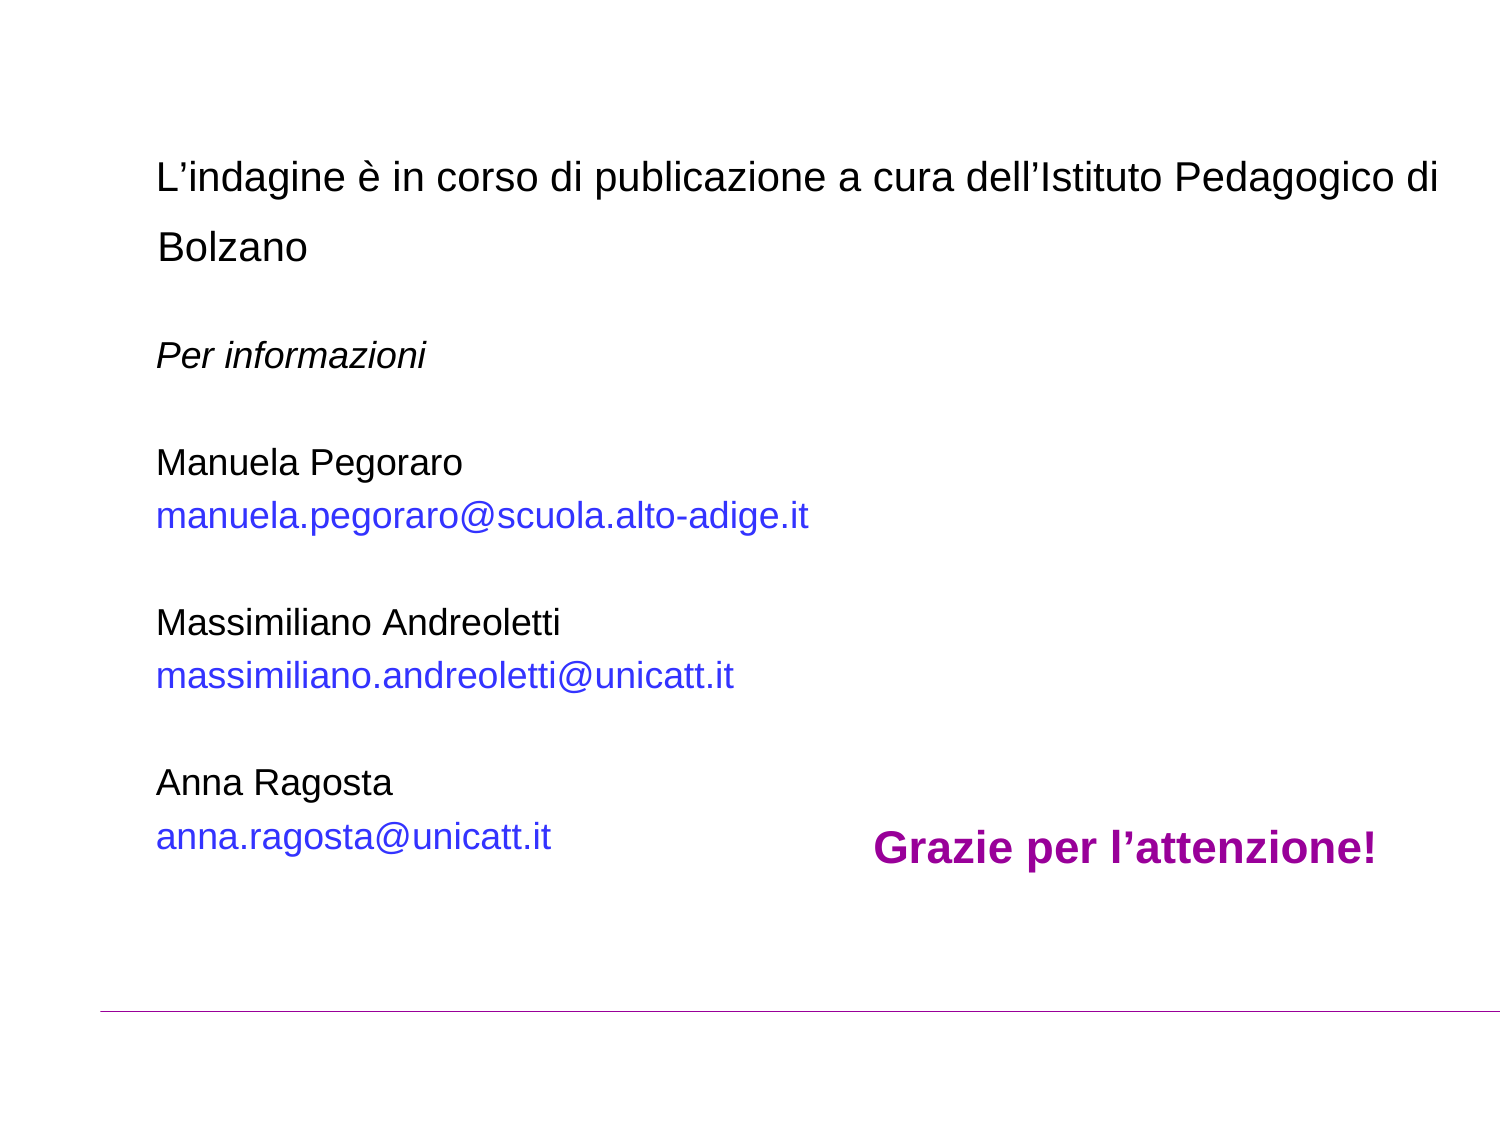

L’indagine è in corso di publicazione a cura dell’Istituto Pedagogico di Bolzano
Per informazioni
Manuela Pegoraro
manuela.pegoraro@scuola.alto-adige.it
Massimiliano Andreoletti
massimiliano.andreoletti@unicatt.it
Anna Ragosta
anna.ragosta@unicatt.it
# Grazie per l’attenzione!